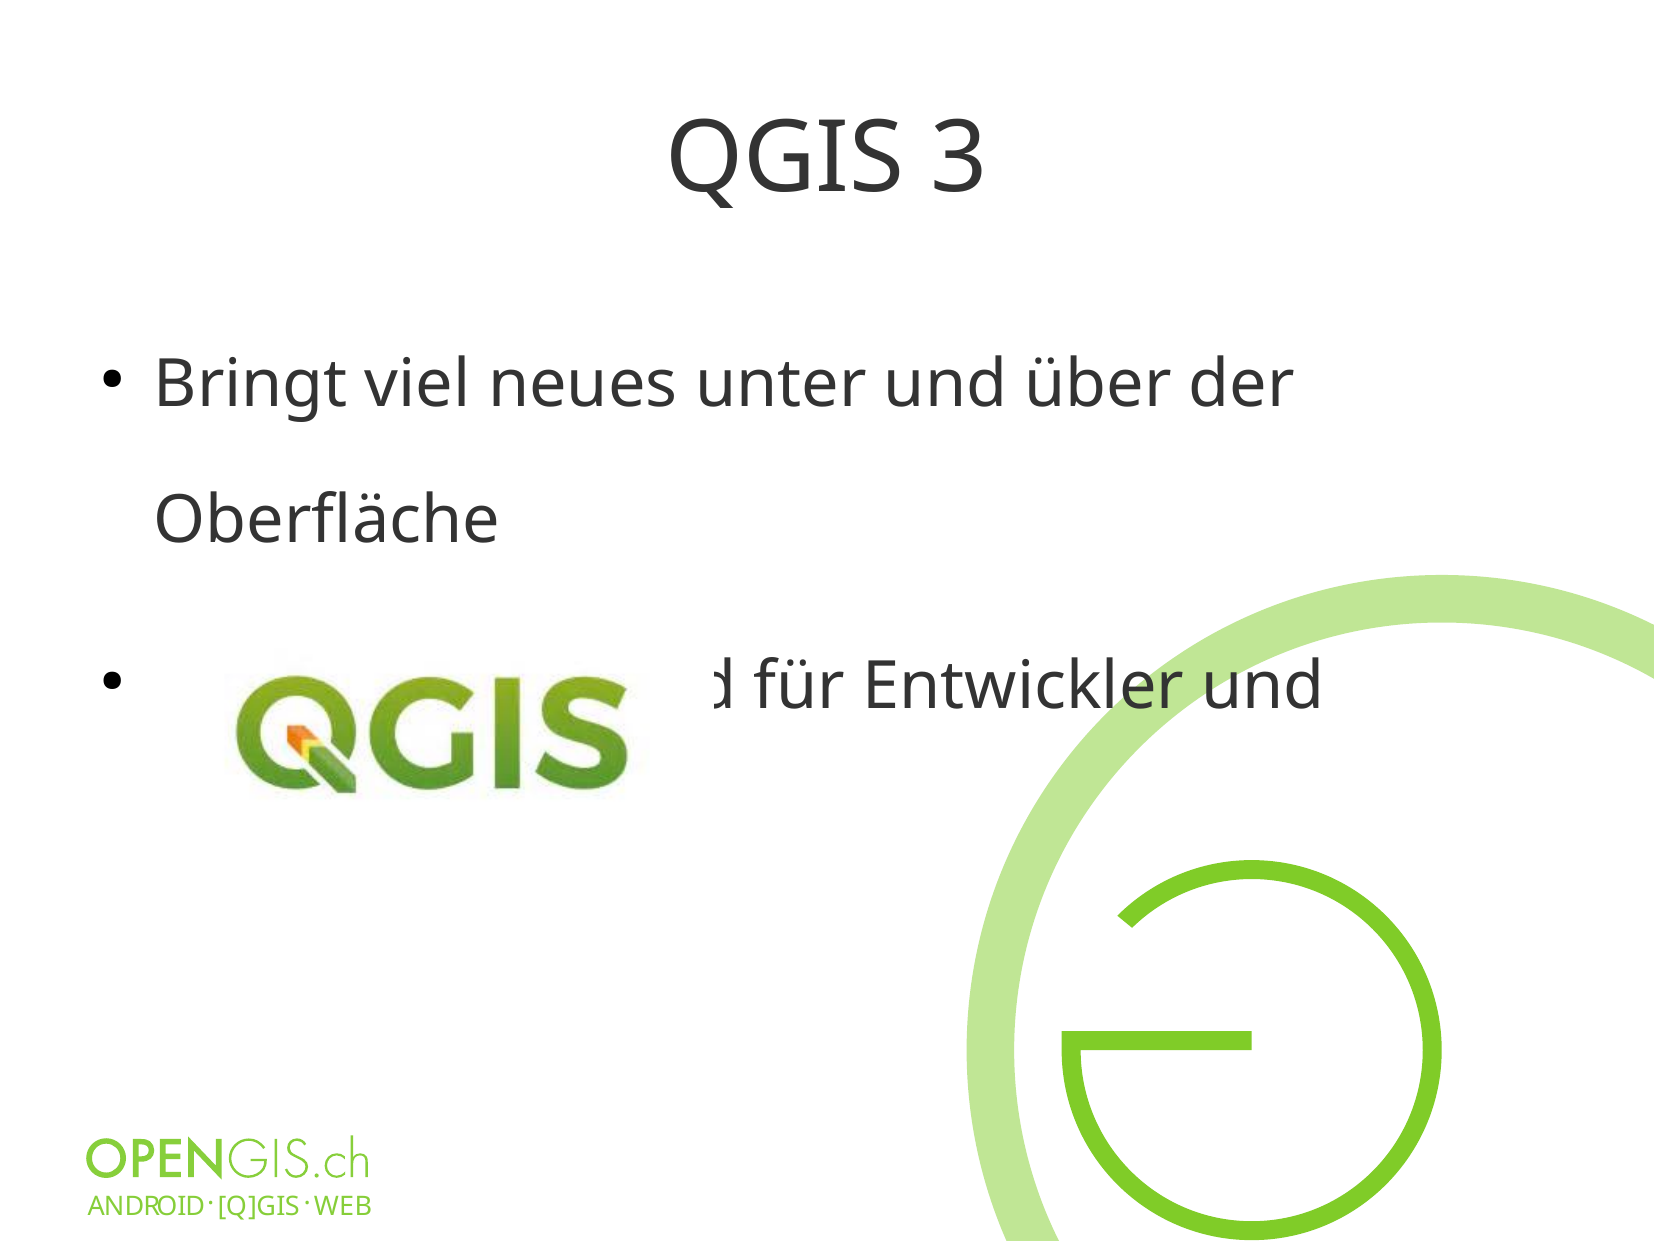

# QGIS 3
Bringt viel neues unter und über der Oberfläche
Bedeutet Aufwand für Entwickler und Anwender